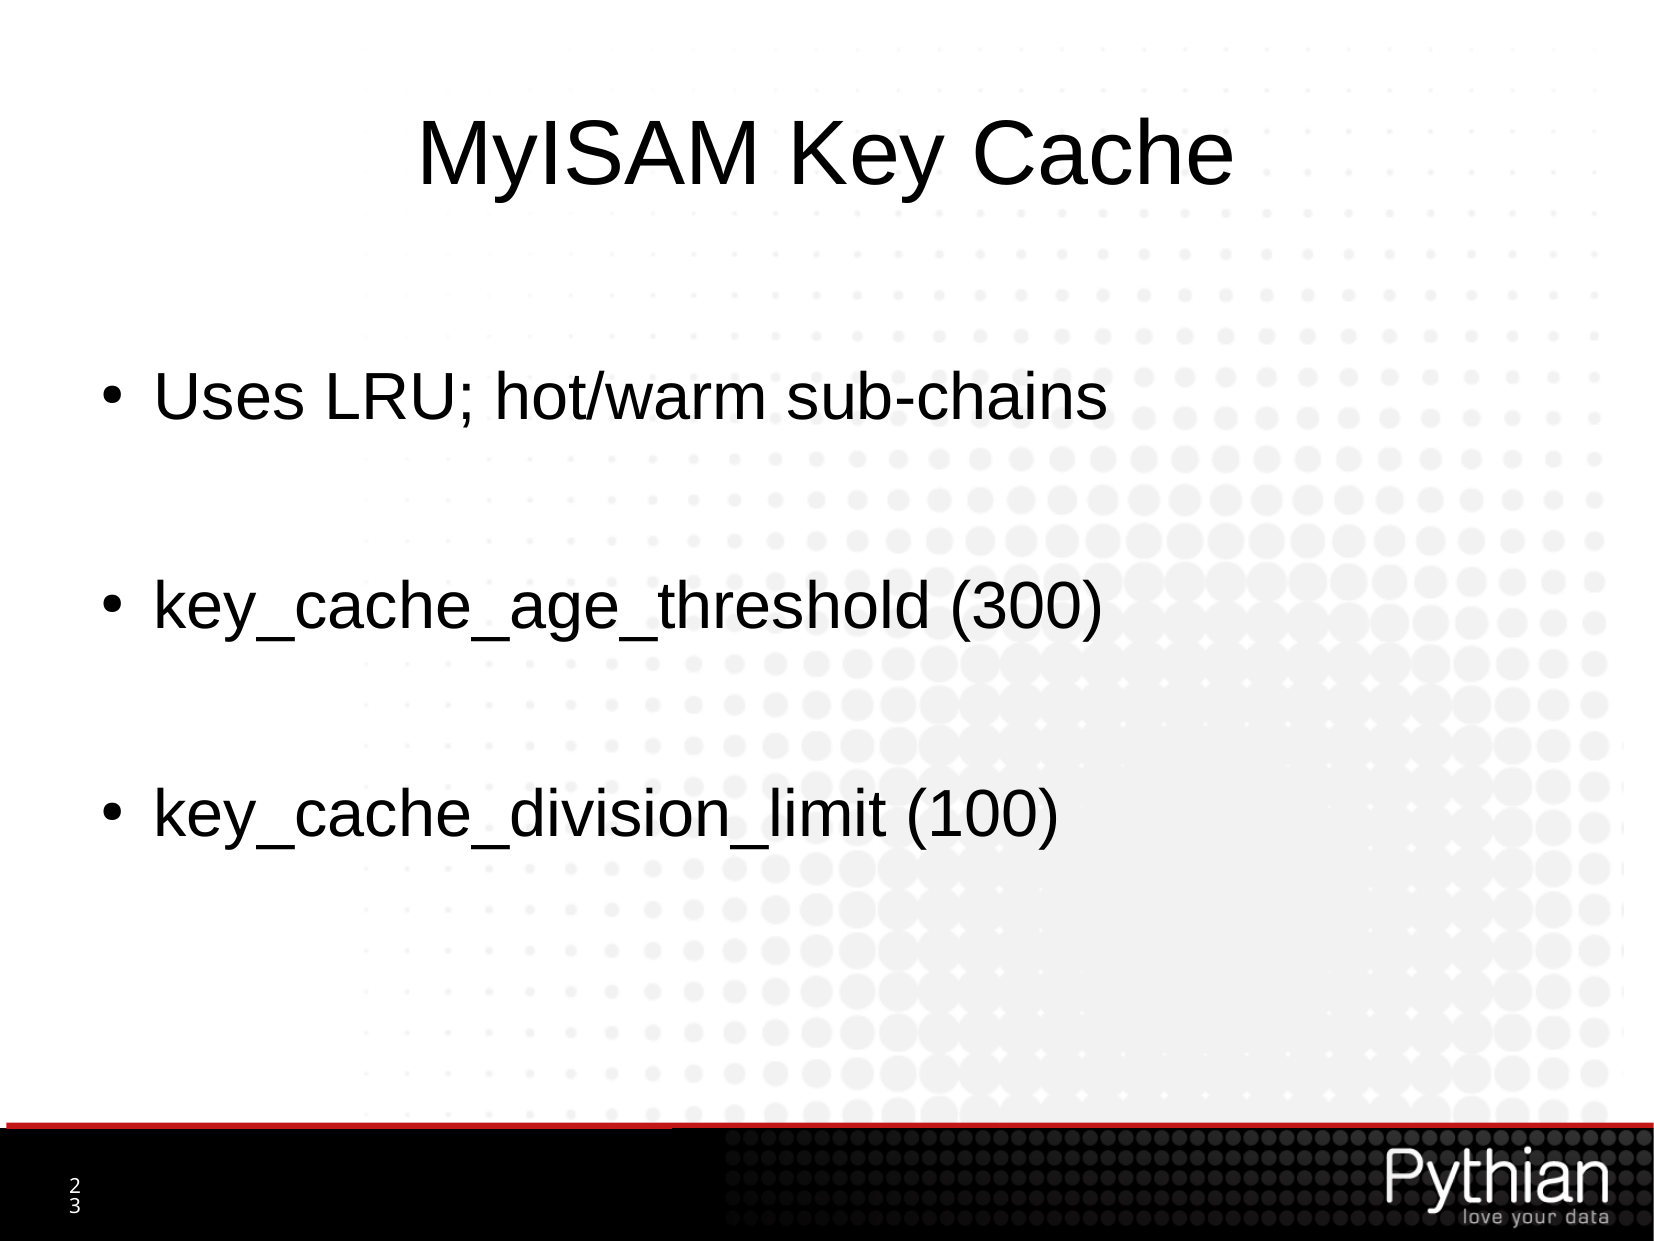

# MyISAM Key Cache
Uses LRU; hot/warm sub-chains
key_cache_age_threshold (300)
key_cache_division_limit (100)